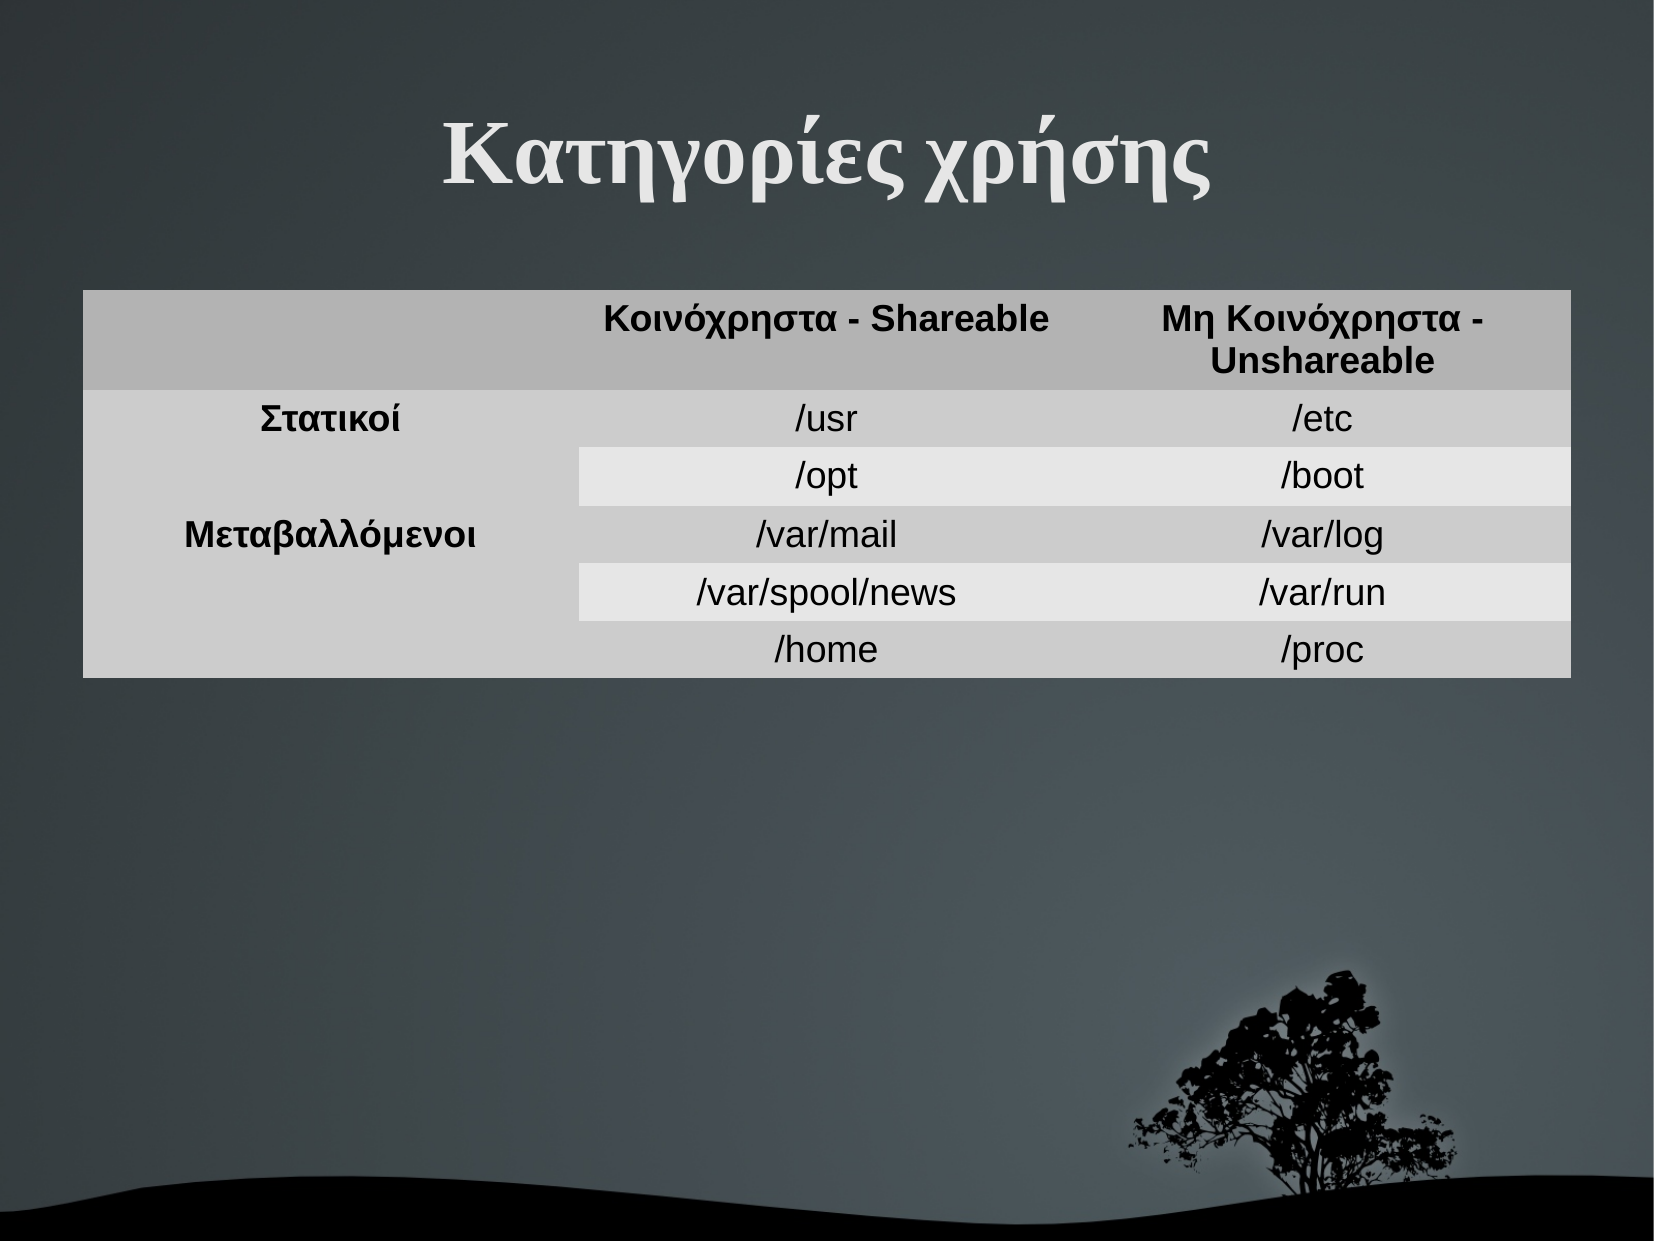

# Κατηγορίες χρήσης
| | Κοινόχρηστα - Shareable | Mη Kοινόχρηστα - Unshareable |
| --- | --- | --- |
| Στατικοί | /usr | /etc |
| | /opt | /boot |
| Μεταβαλλόμενοι | /var/mail | /var/log |
| | /var/spool/news | /var/run |
| | /home | /proc |